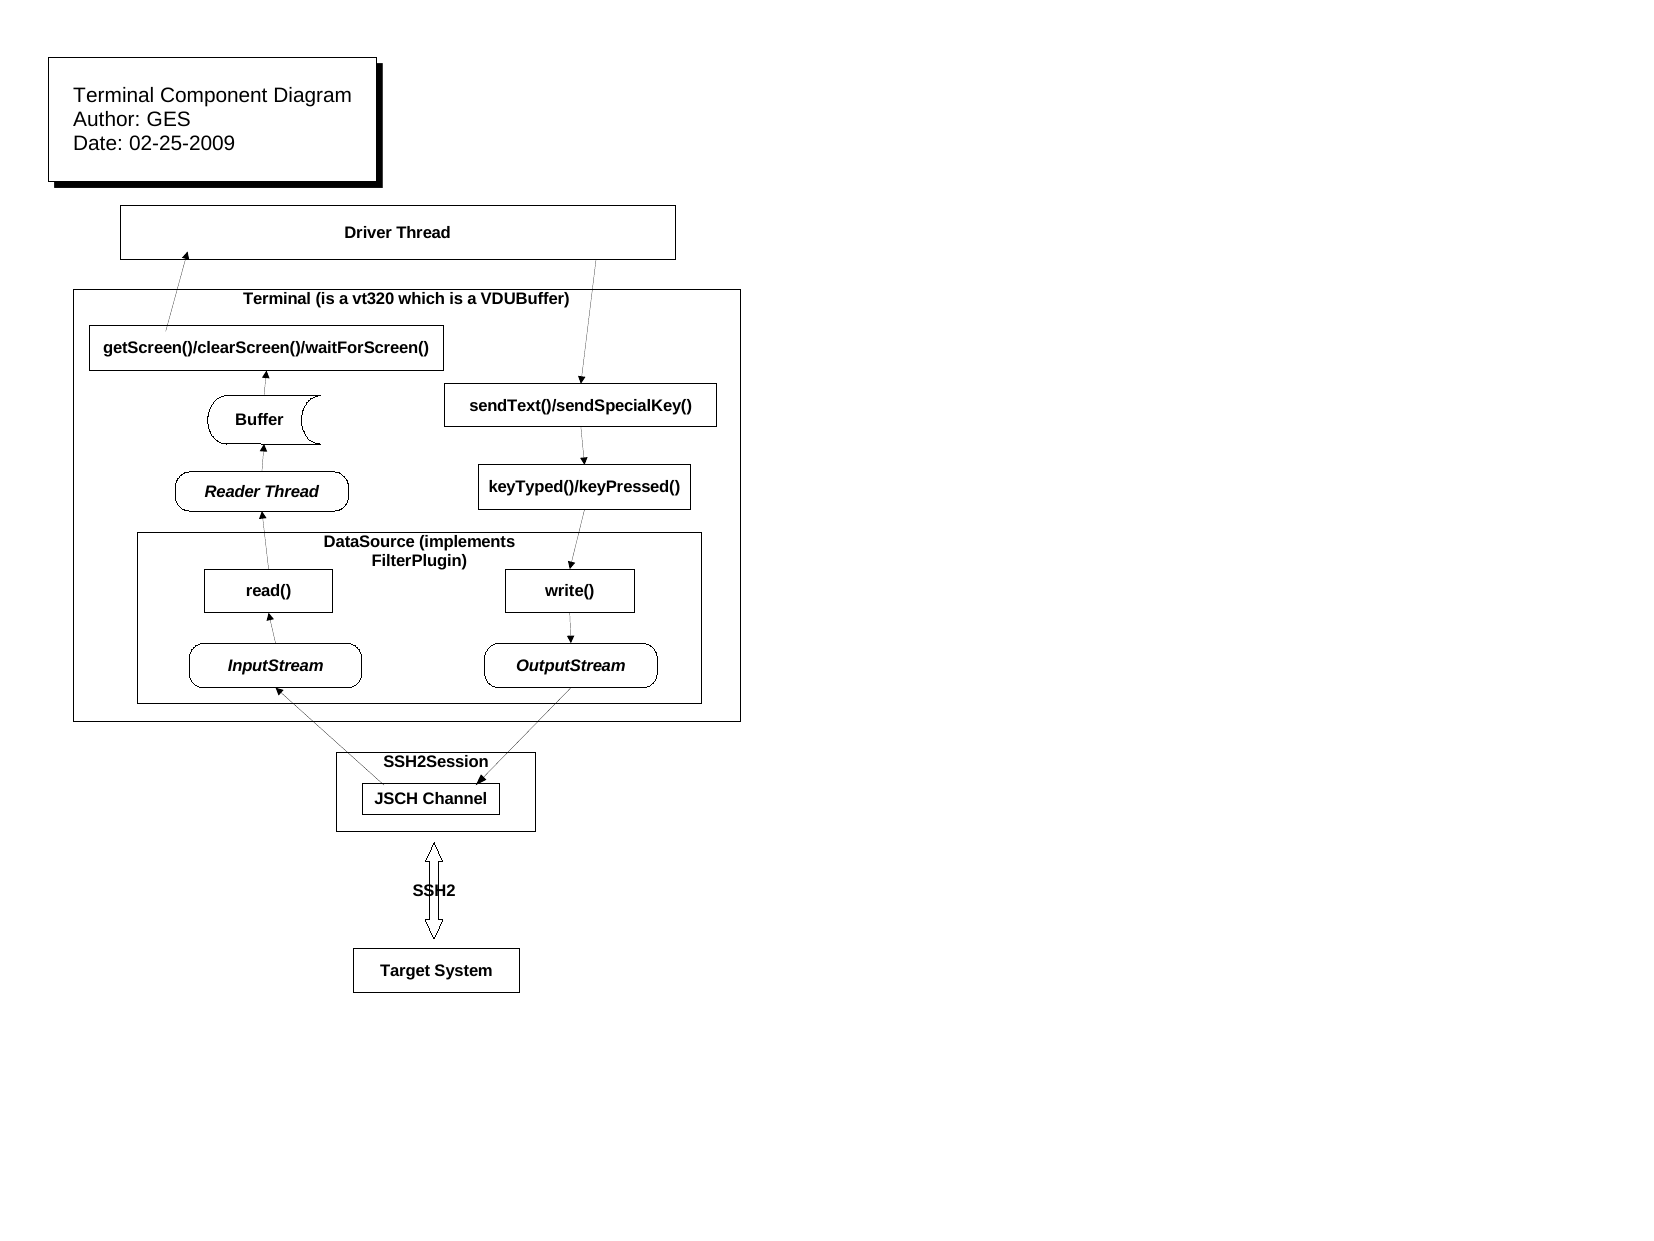

Terminal Component Diagram
Author: GES
Date: 02-25-2009
Driver Thread
Terminal (is a vt320 which is a VDUBuffer)
getScreen()/clearScreen()/waitForScreen()
sendText()/sendSpecialKey()
Buffer
keyTyped()/keyPressed()
Reader Thread
DataSource (implements
FilterPlugin)
read()
write()
InputStream
OutputStream
SSH2Session
JSCH Channel
SSH2
Target System